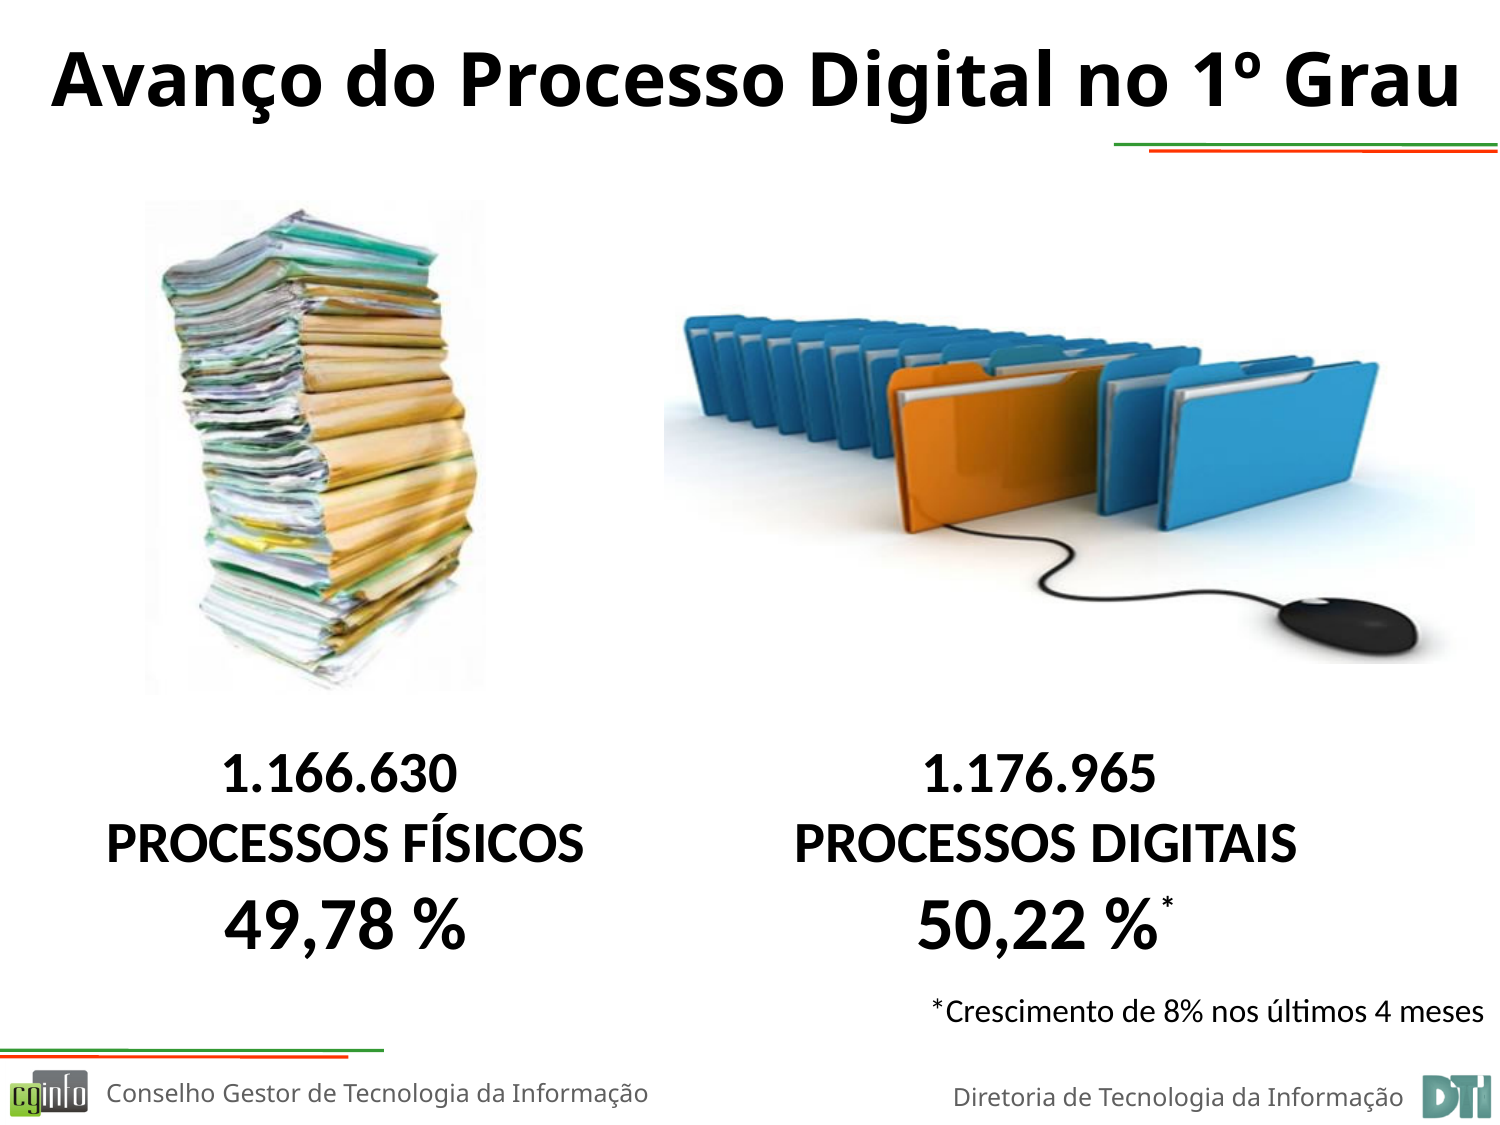

# Avanço do Processo Digital no 1º Grau
1.166.630
PROCESSOS FÍSICOS
49,78 %
1.176.965
PROCESSOS DIGITAIS
50,22 %*
*Crescimento de 8% nos últimos 4 meses